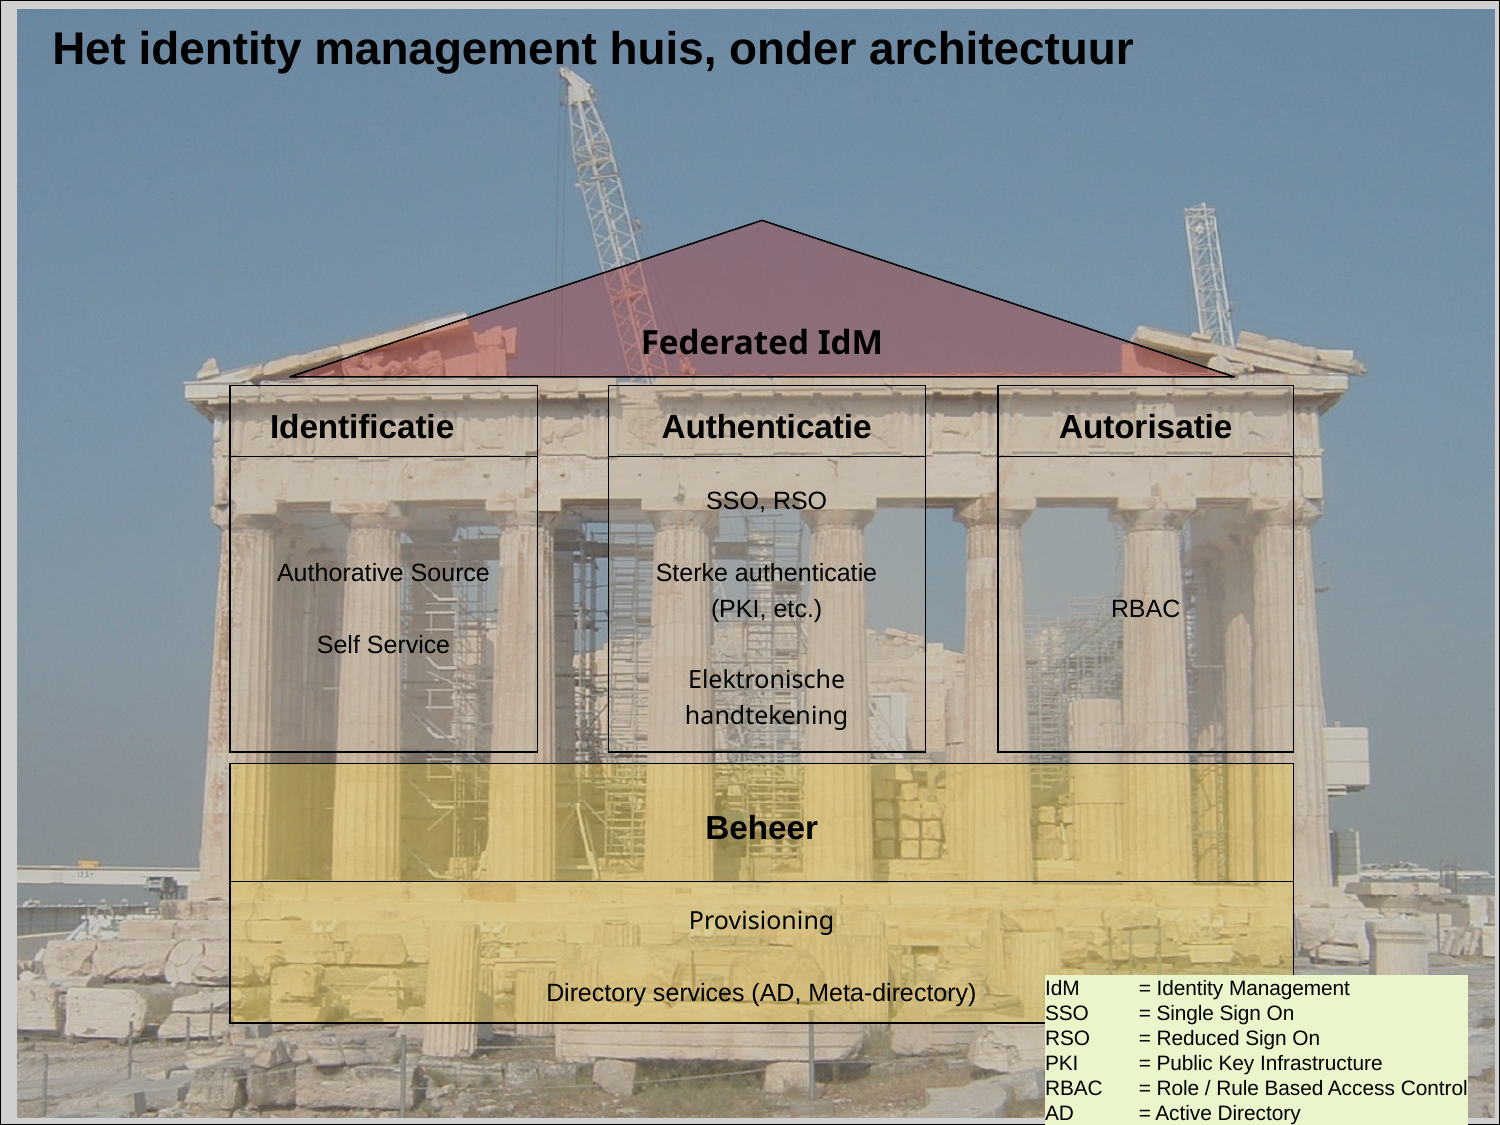

# Het identity management huis, onder architectuur
Federated IdM
 Identificatie
Authenticatie
Autorisatie
Authorative Source
Self Service
SSO, RSO
Sterke authenticatie
(PKI, etc.)
Elektronische
handtekening
RBAC
Beheer
Provisioning
Directory services (AD, Meta-directory)
IdM	= Identity Management
SSO	= Single Sign On
RSO	= Reduced Sign On
PKI	= Public Key Infrastructure
RBAC	= Role / Rule Based Access Control
AD	= Active Directory